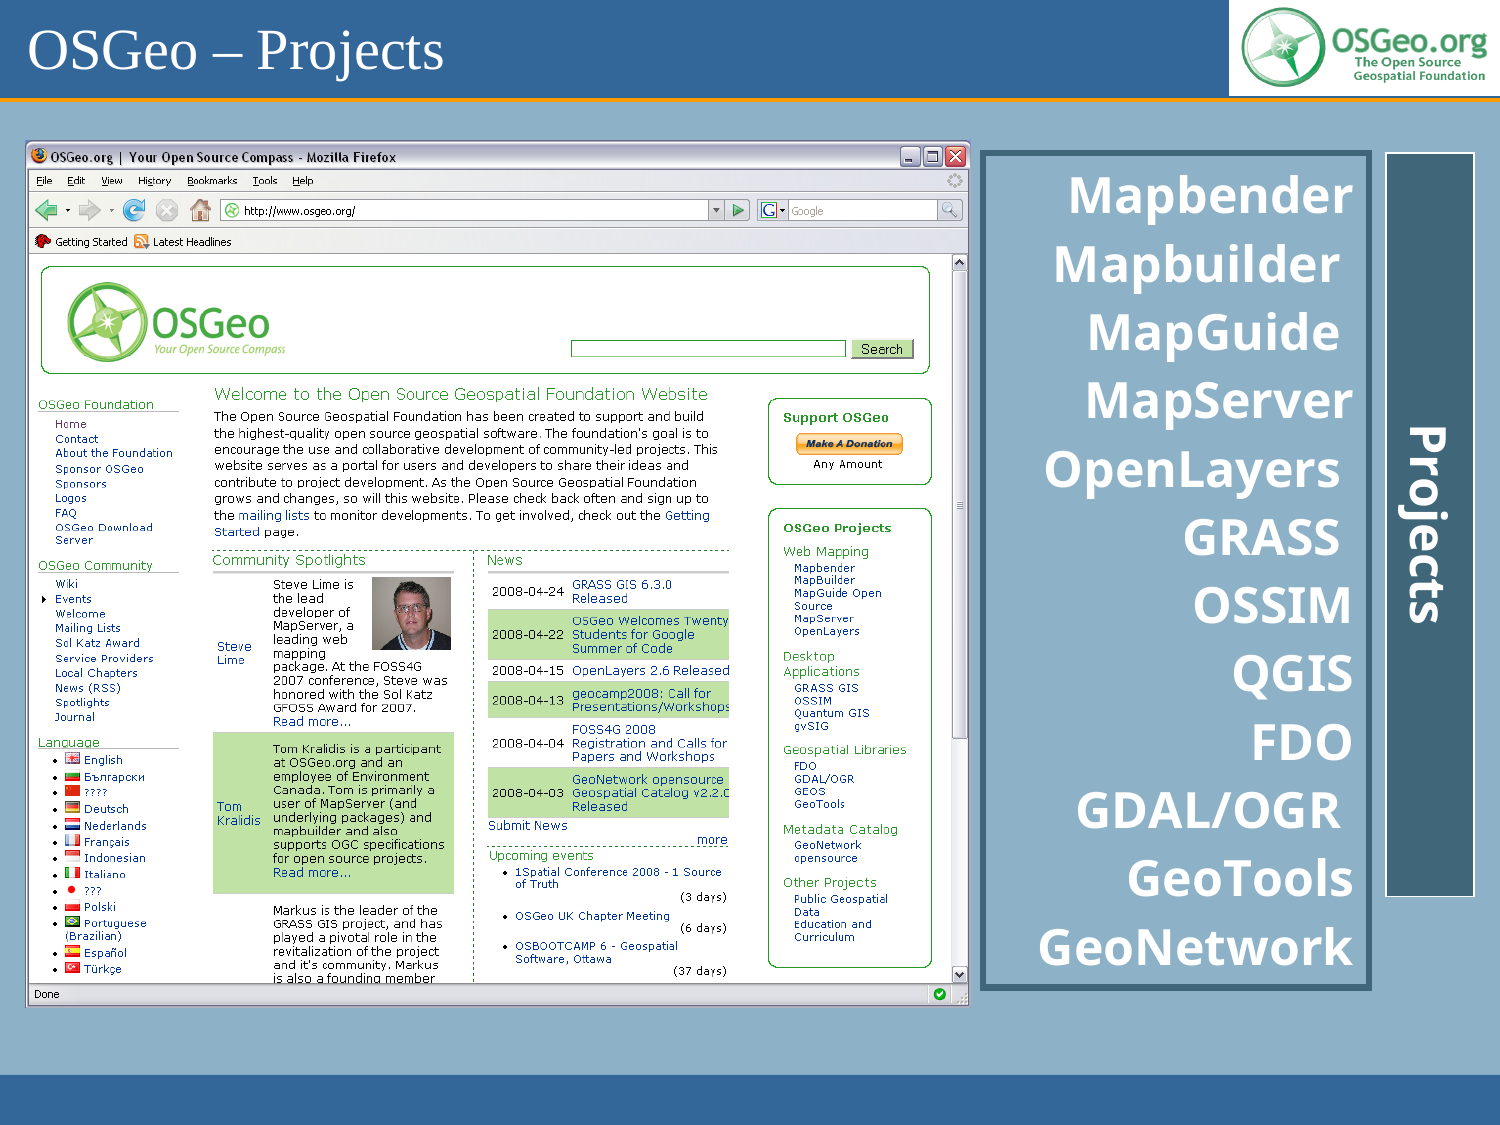

# OSGeo – Projects
Mapbender
Mapbuilder
MapGuide MapServer
OpenLayers
GRASS
OSSIM
QGIS
FDO
 GDAL/OGR
GeoTools
GeoNetwork
Projects